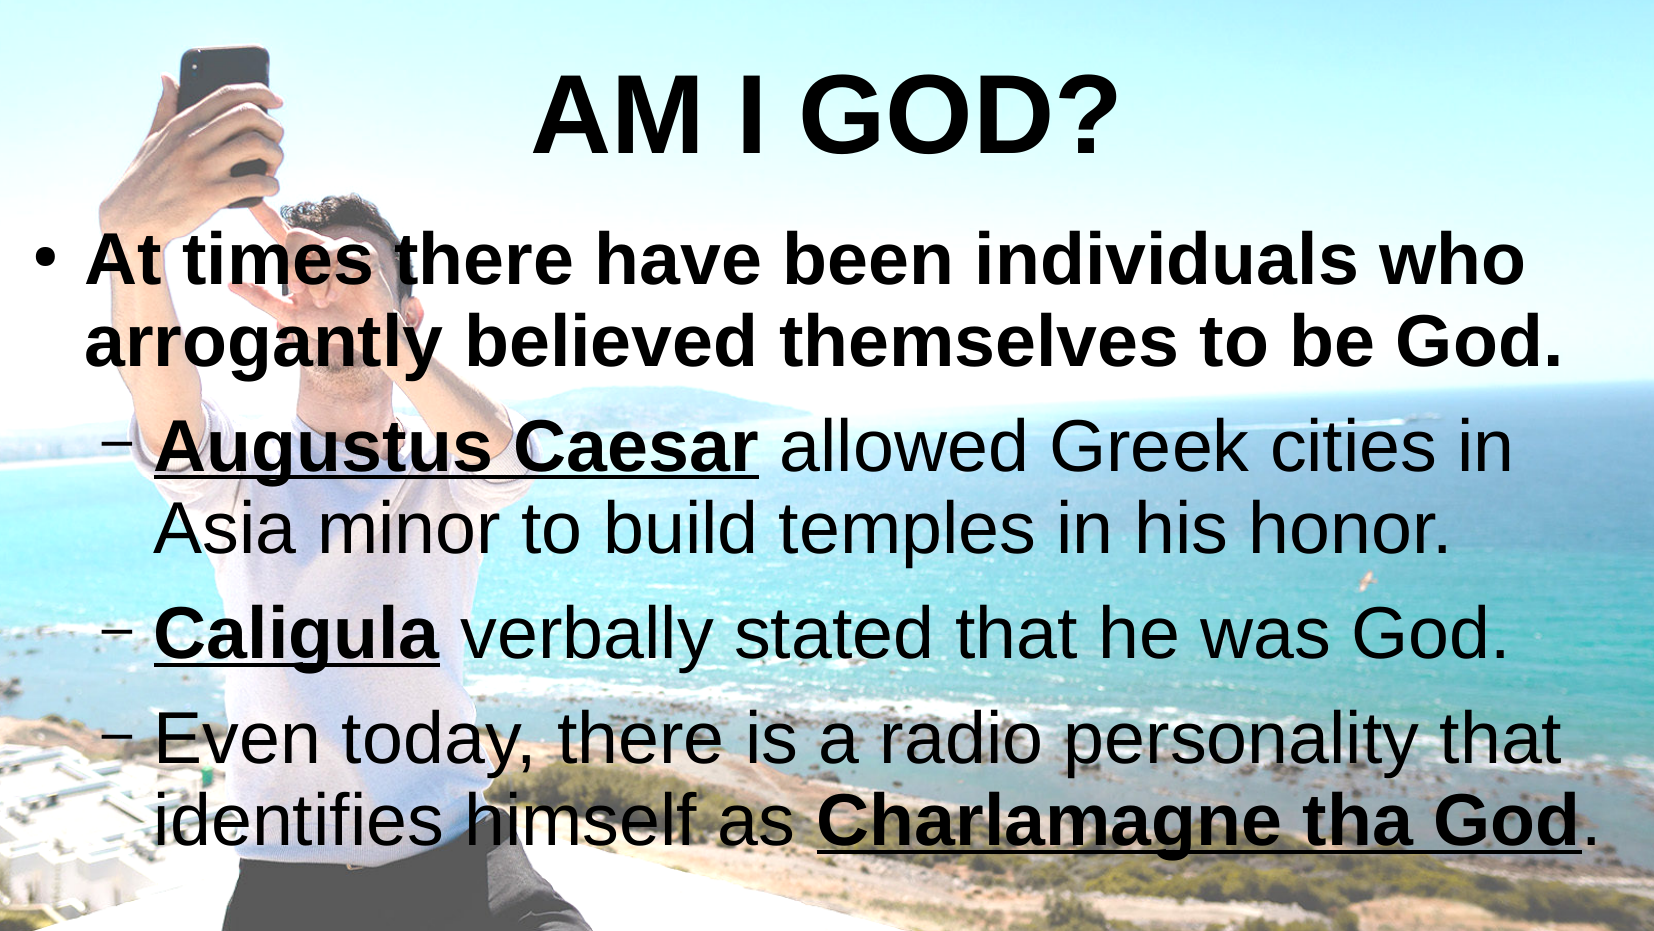

# AM I GOD?
At times there have been individuals who arrogantly believed themselves to be God.
Augustus Caesar allowed Greek cities in Asia minor to build temples in his honor.
Caligula verbally stated that he was God.
Even today, there is a radio personality that identifies himself as Charlamagne tha God.